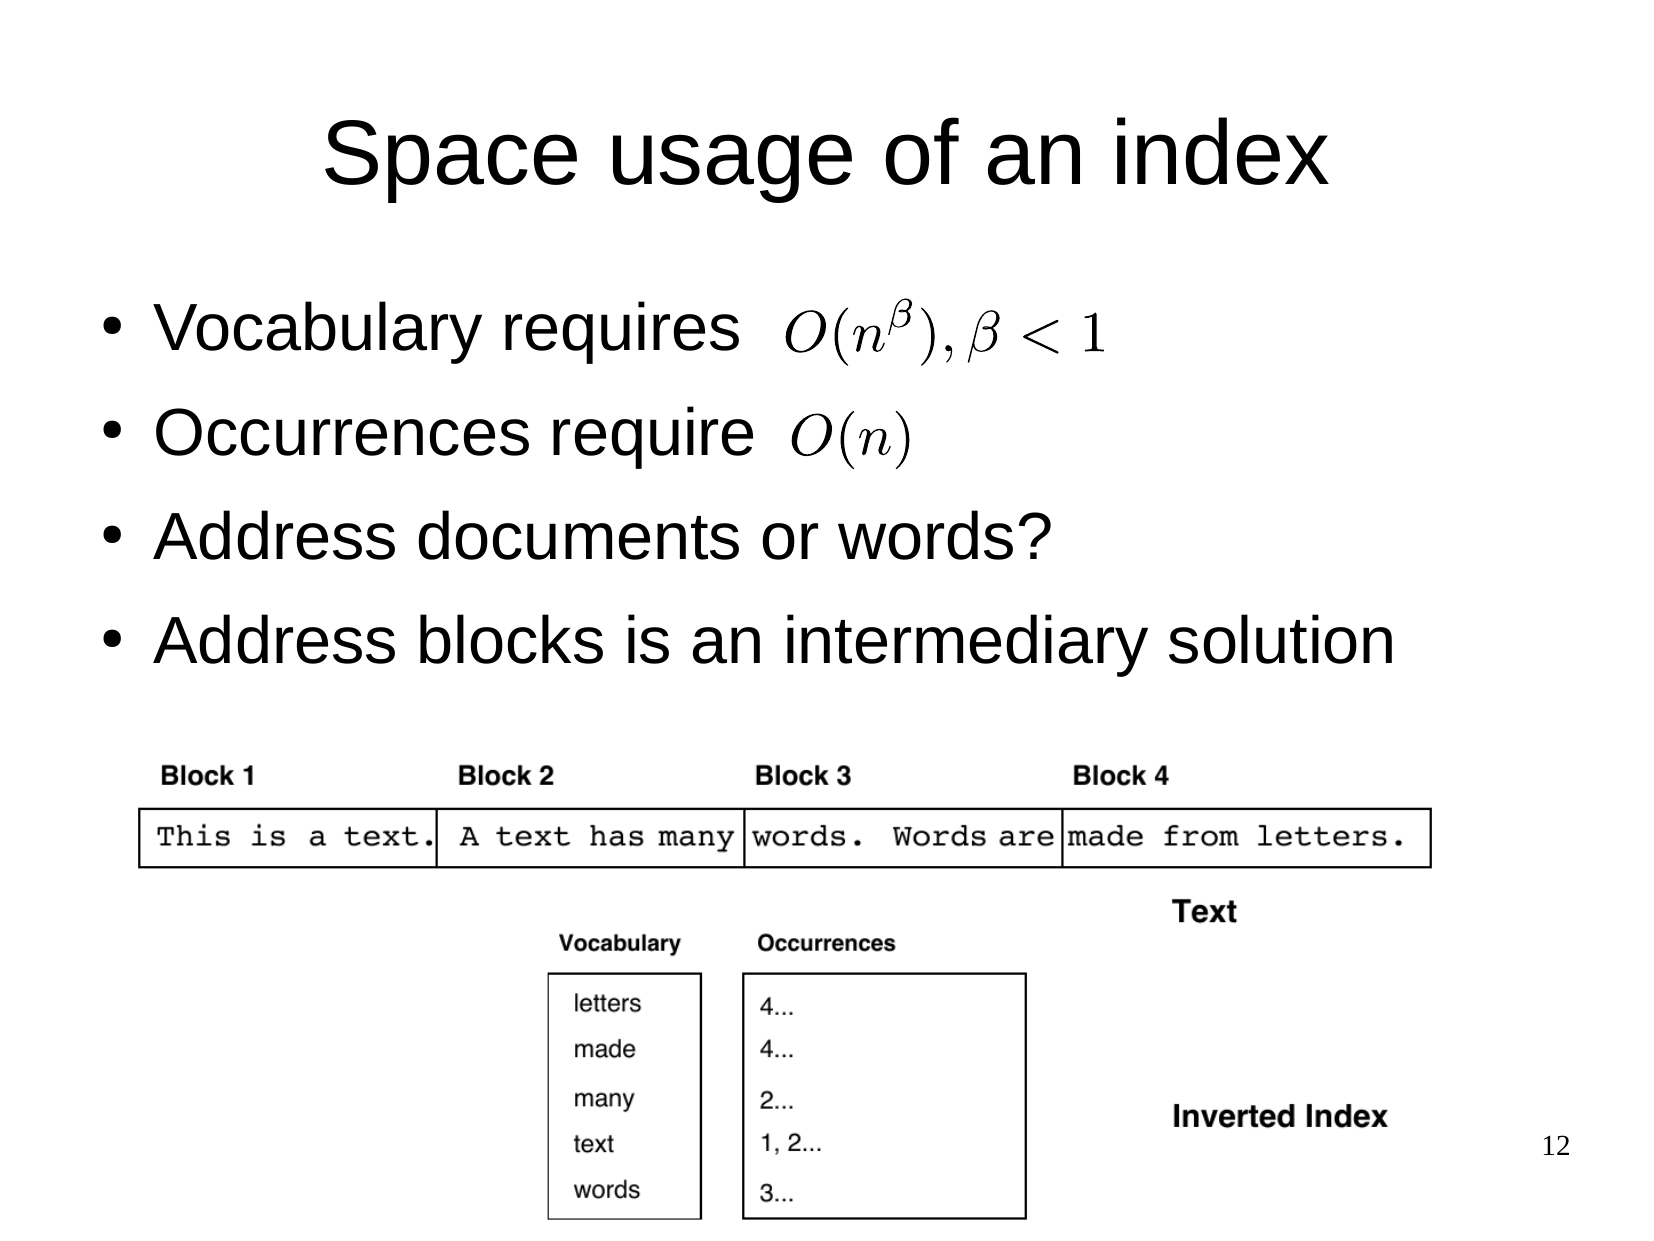

# Space usage of an index
Vocabulary requires
Occurrences require
Address documents or words?
Address blocks is an intermediary solution
12